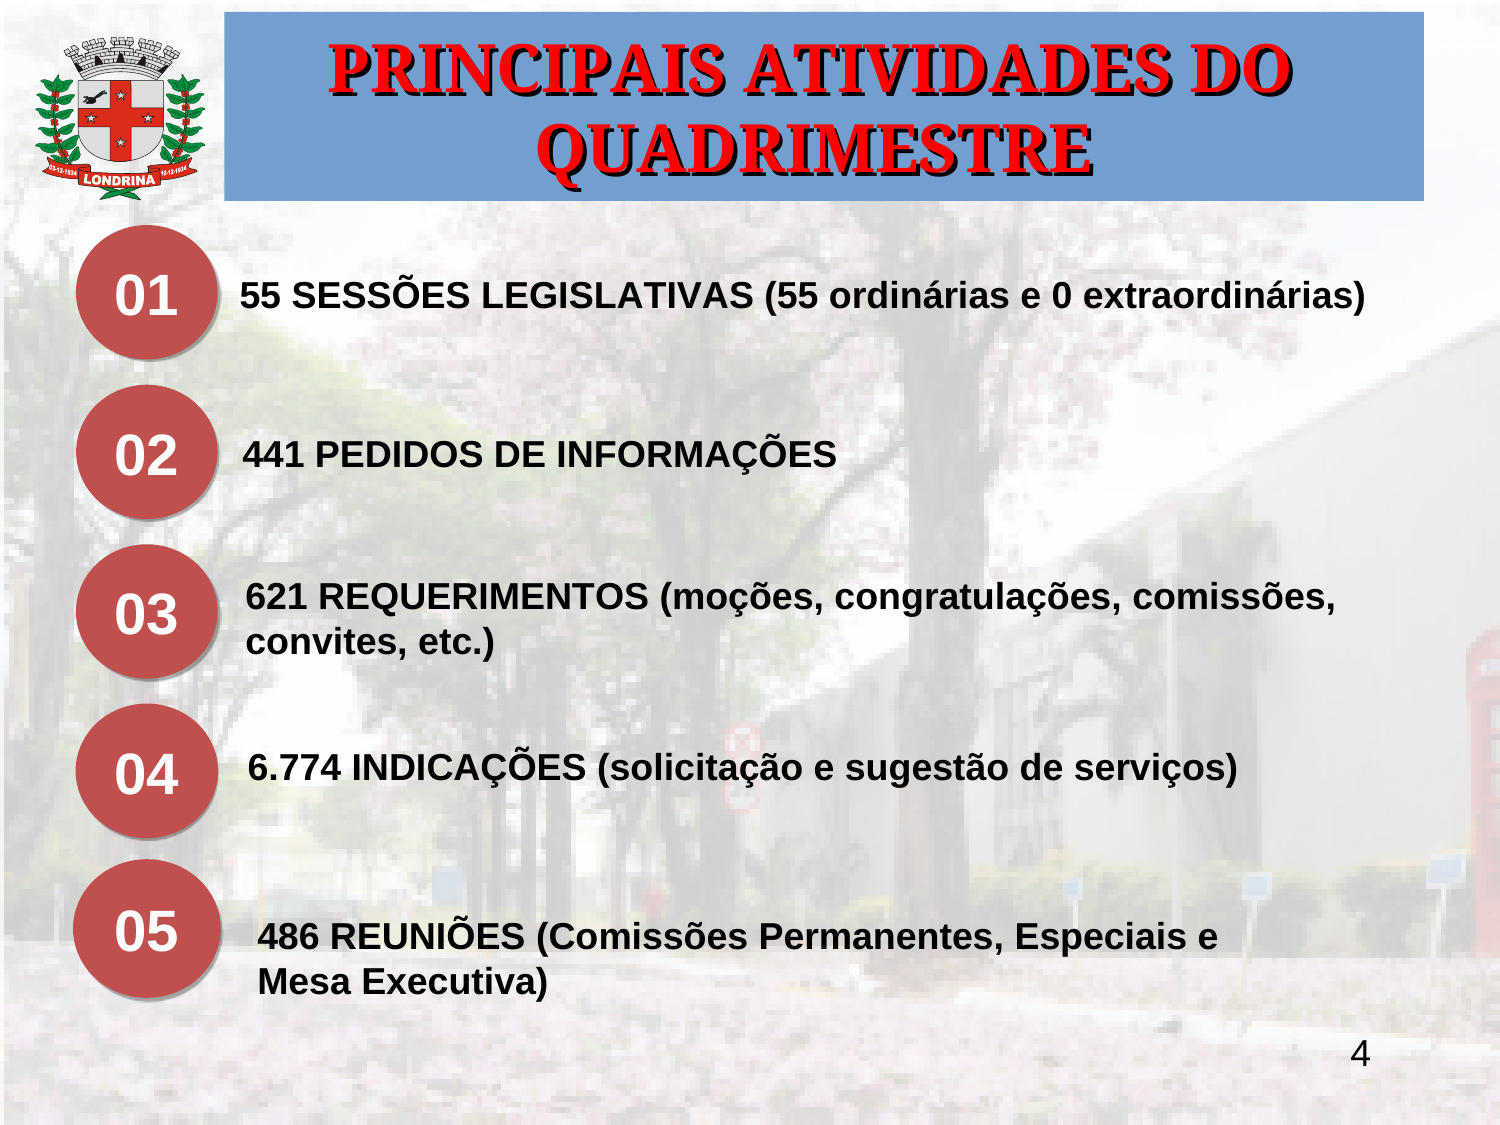

PRINCIPAIS ATIVIDADES DO QUADRIMESTRE
01
55 SESSÕES LEGISLATIVAS (55 ordinárias e 0 extraordinárias)
02
441 PEDIDOS DE INFORMAÇÕES
03
621 REQUERIMENTOS (moções, congratulações, comissões, convites, etc.)
04
6.774 INDICAÇÕES (solicitação e sugestão de serviços)
05
486 REUNIÕES (Comissões Permanentes, Especiais e Mesa Executiva)